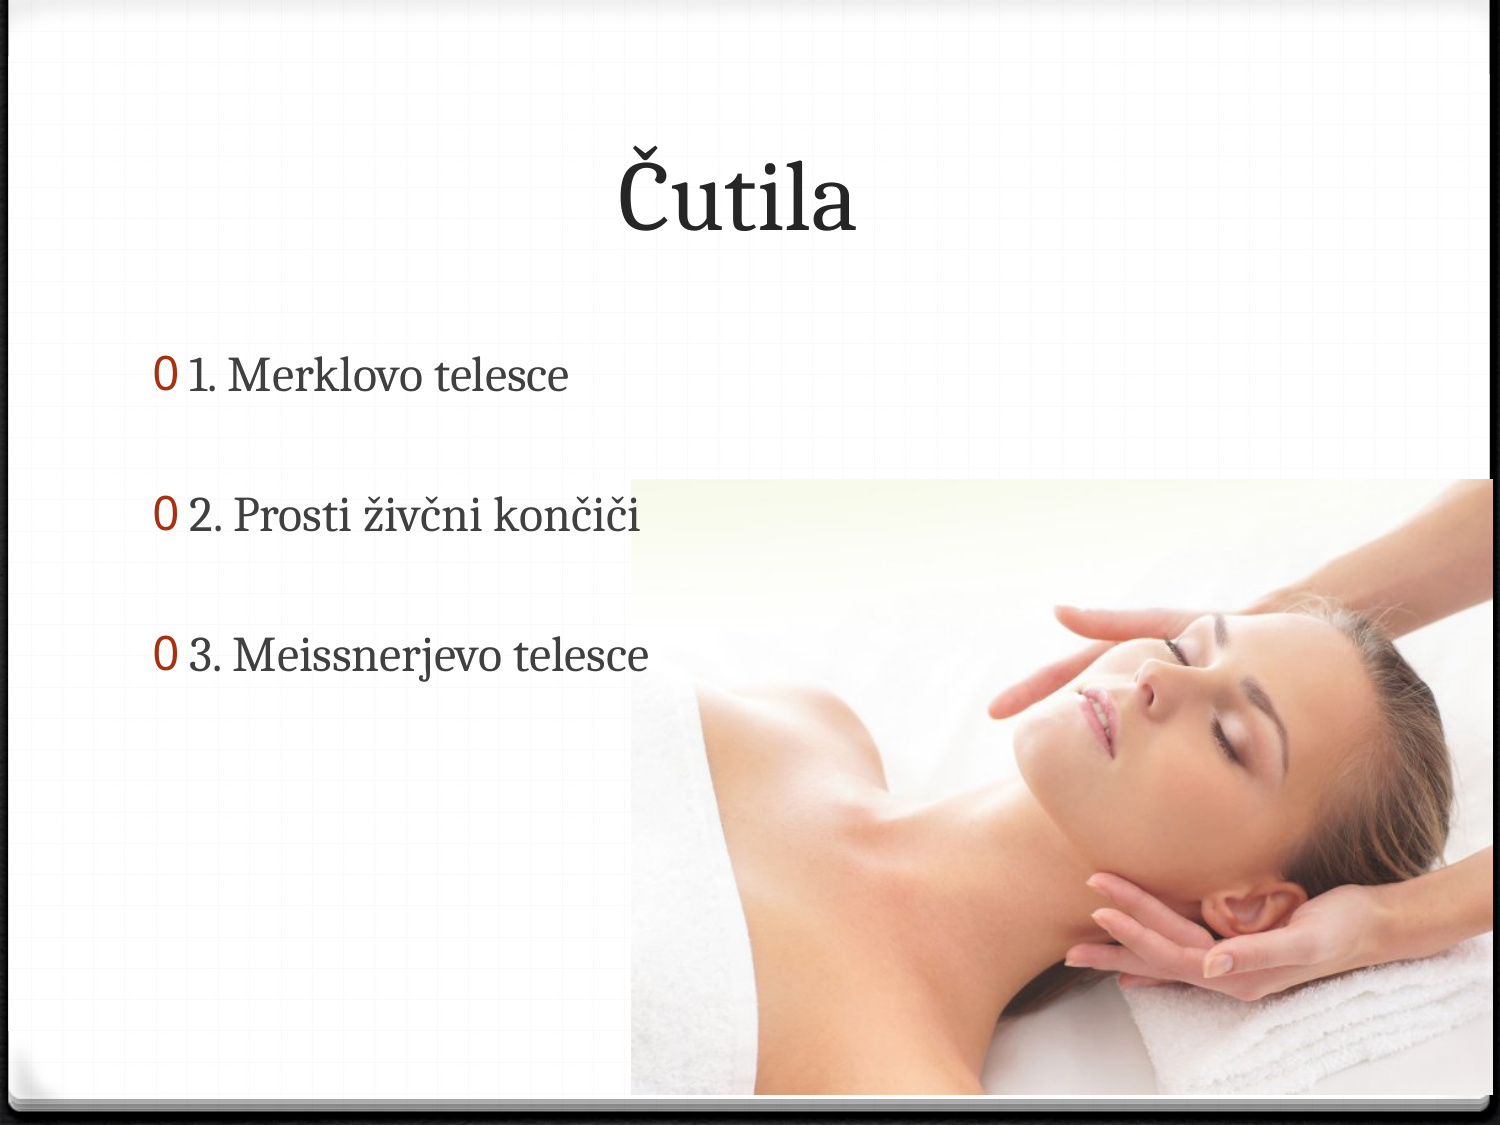

# Čutila
1. Merklovo telesce
2. Prosti živčni končiči
3. Meissnerjevo telesce